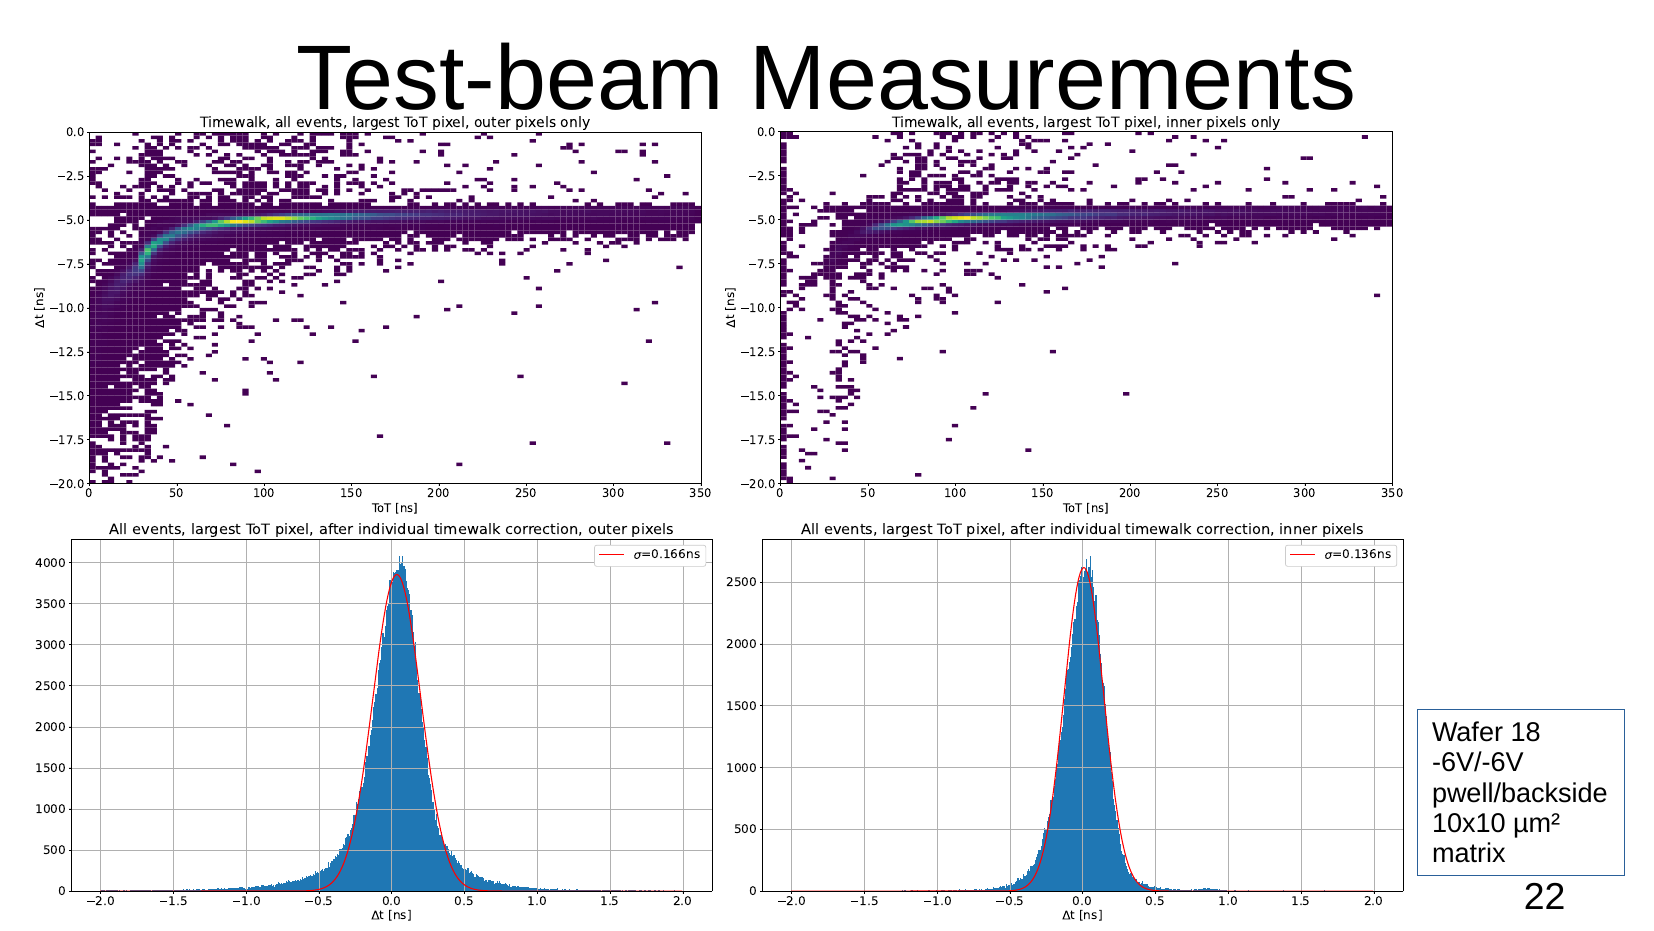

# Test-beam Measurements
Wafer 18
-6V/-6V pwell/backside
10x10 µm² matrix